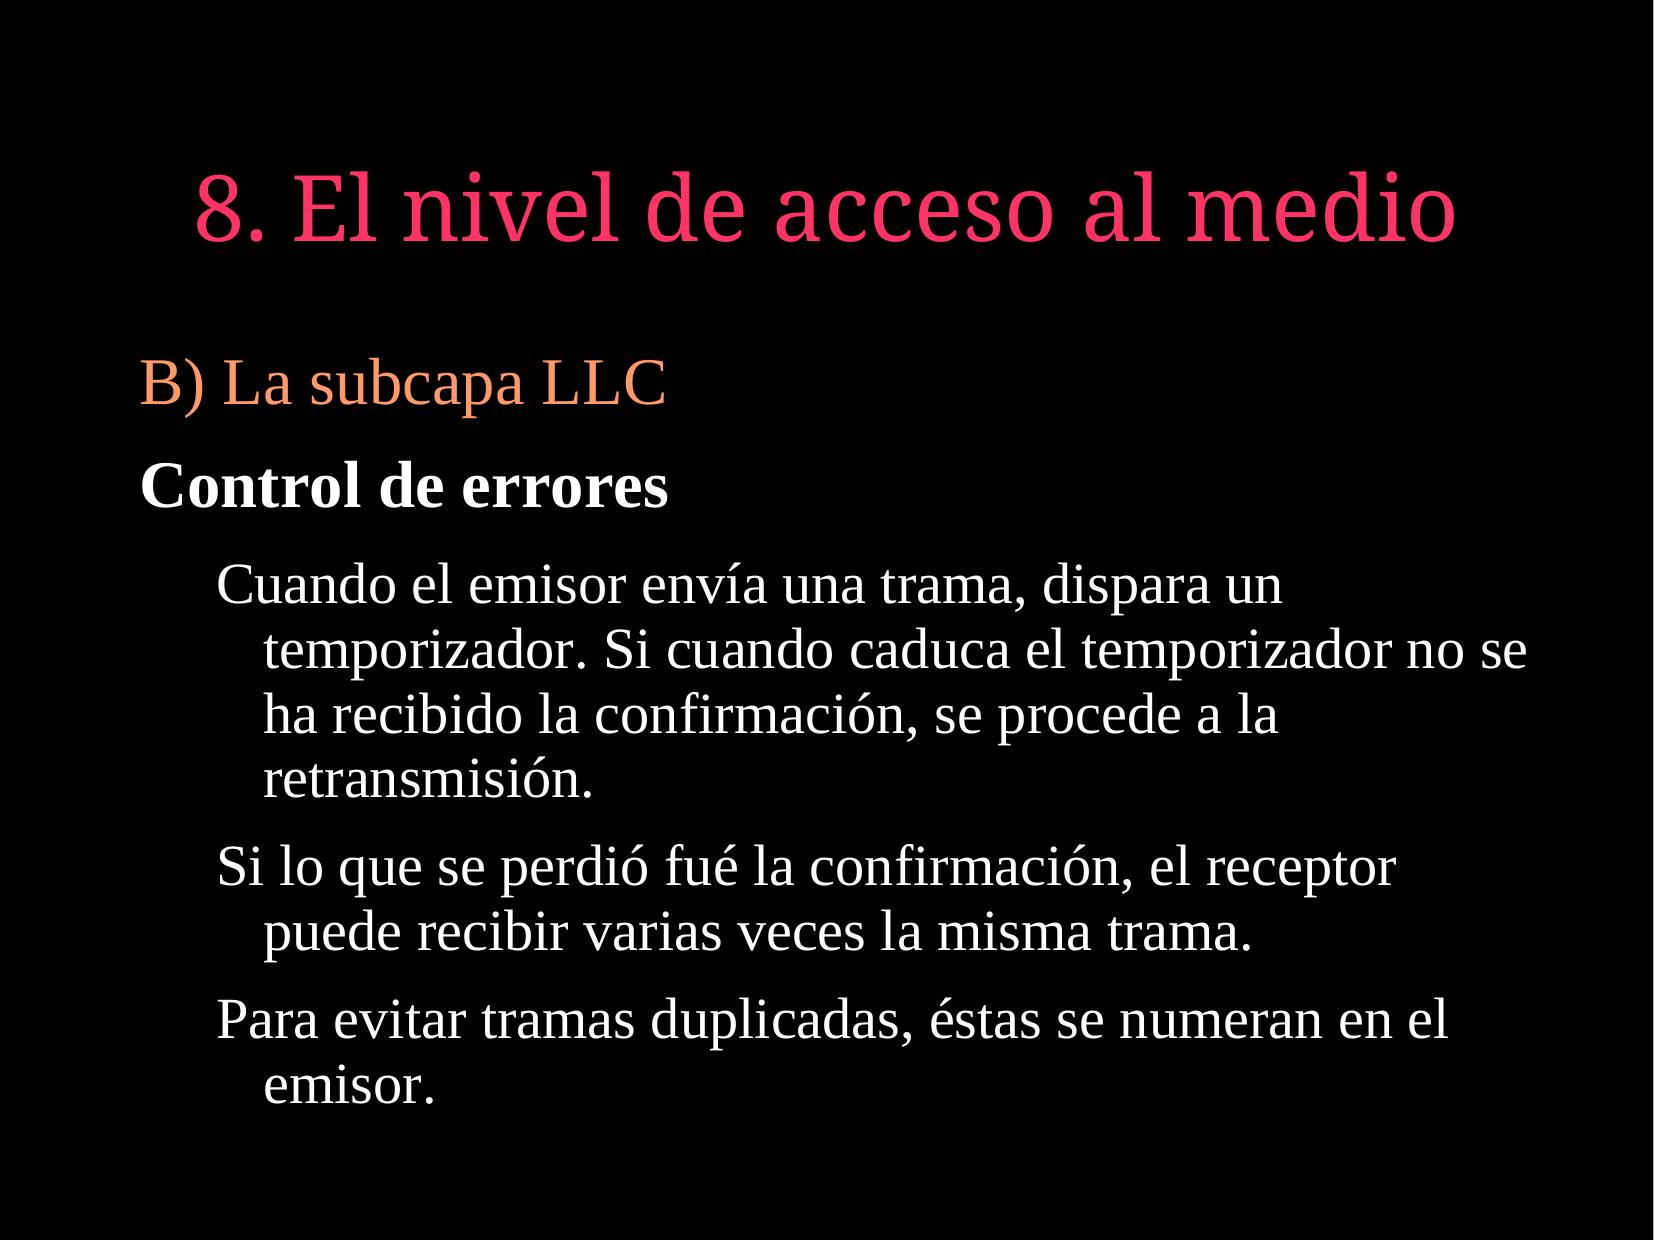

# 8. El nivel de acceso al medio
B) La subcapa LLC
Control de errores
Cuando el emisor envía una trama, dispara un temporizador. Si cuando caduca el temporizador no se ha recibido la confirmación, se procede a la retransmisión.
Si lo que se perdió fué la confirmación, el receptor puede recibir varias veces la misma trama.
Para evitar tramas duplicadas, éstas se numeran en el emisor.